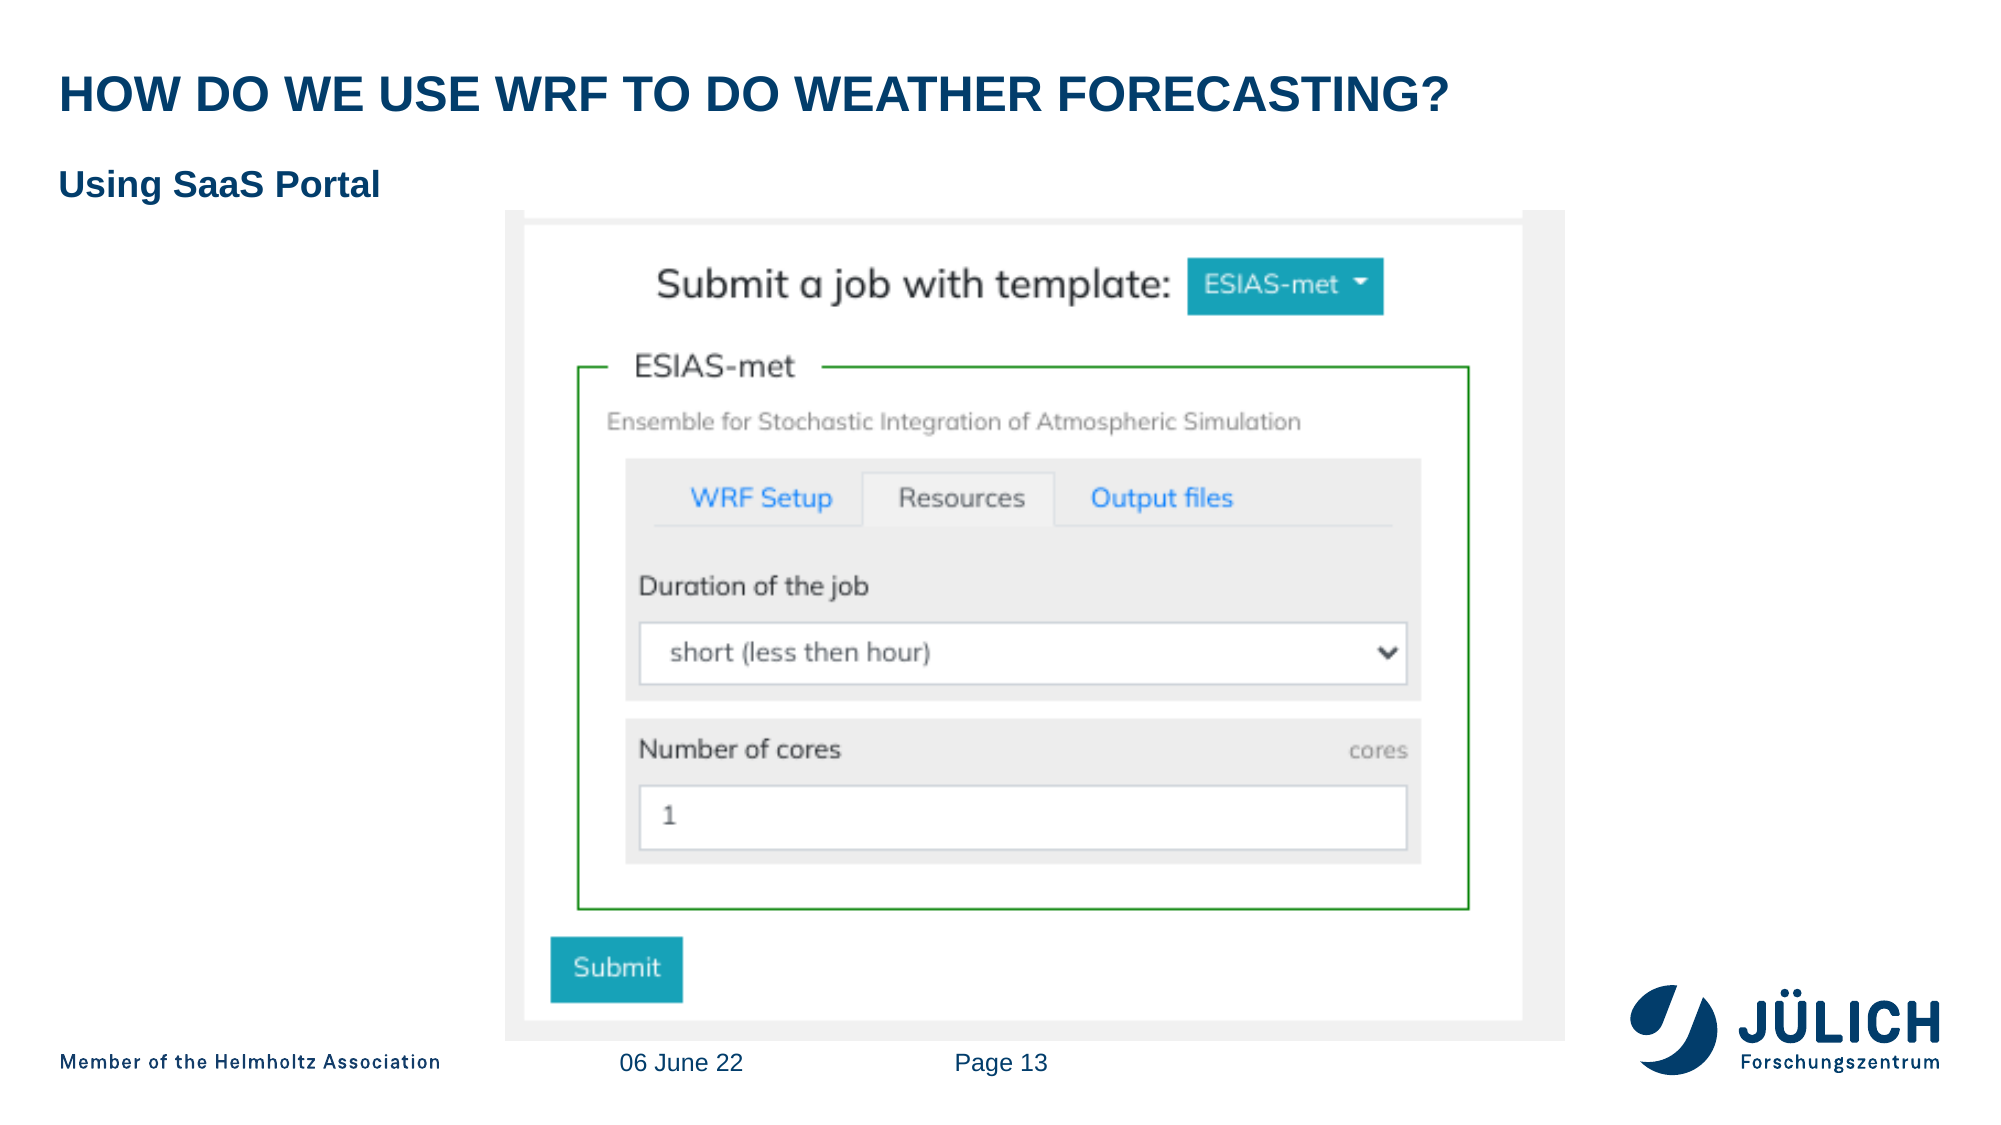

# How do we use WRF to do weather forecasting?
Using SaaS Portal
06 June 22
Page